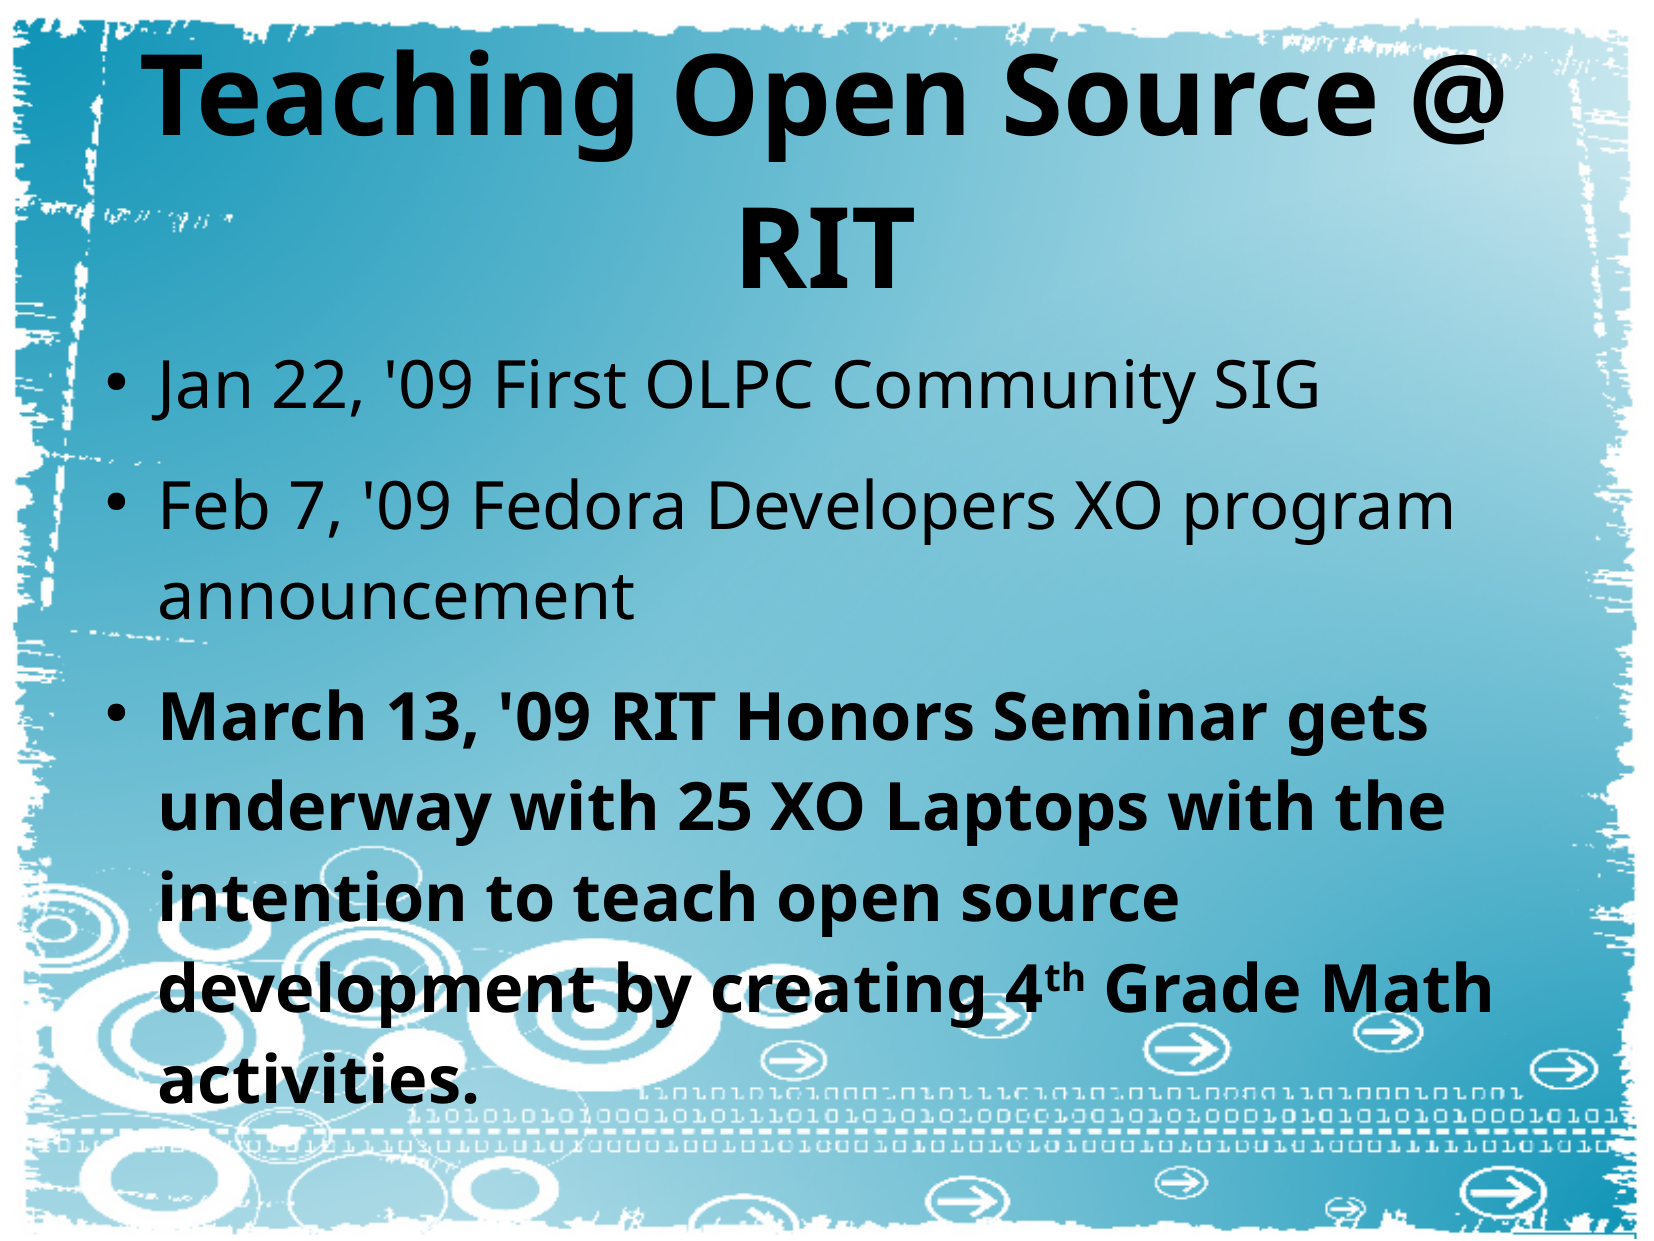

# Teaching Open Source @ RIT
Jan 22, '09 First OLPC Community SIG
Feb 7, '09 Fedora Developers XO program announcement
March 13, '09 RIT Honors Seminar gets underway with 25 XO Laptops with the intention to teach open source development by creating 4th Grade Math activities.